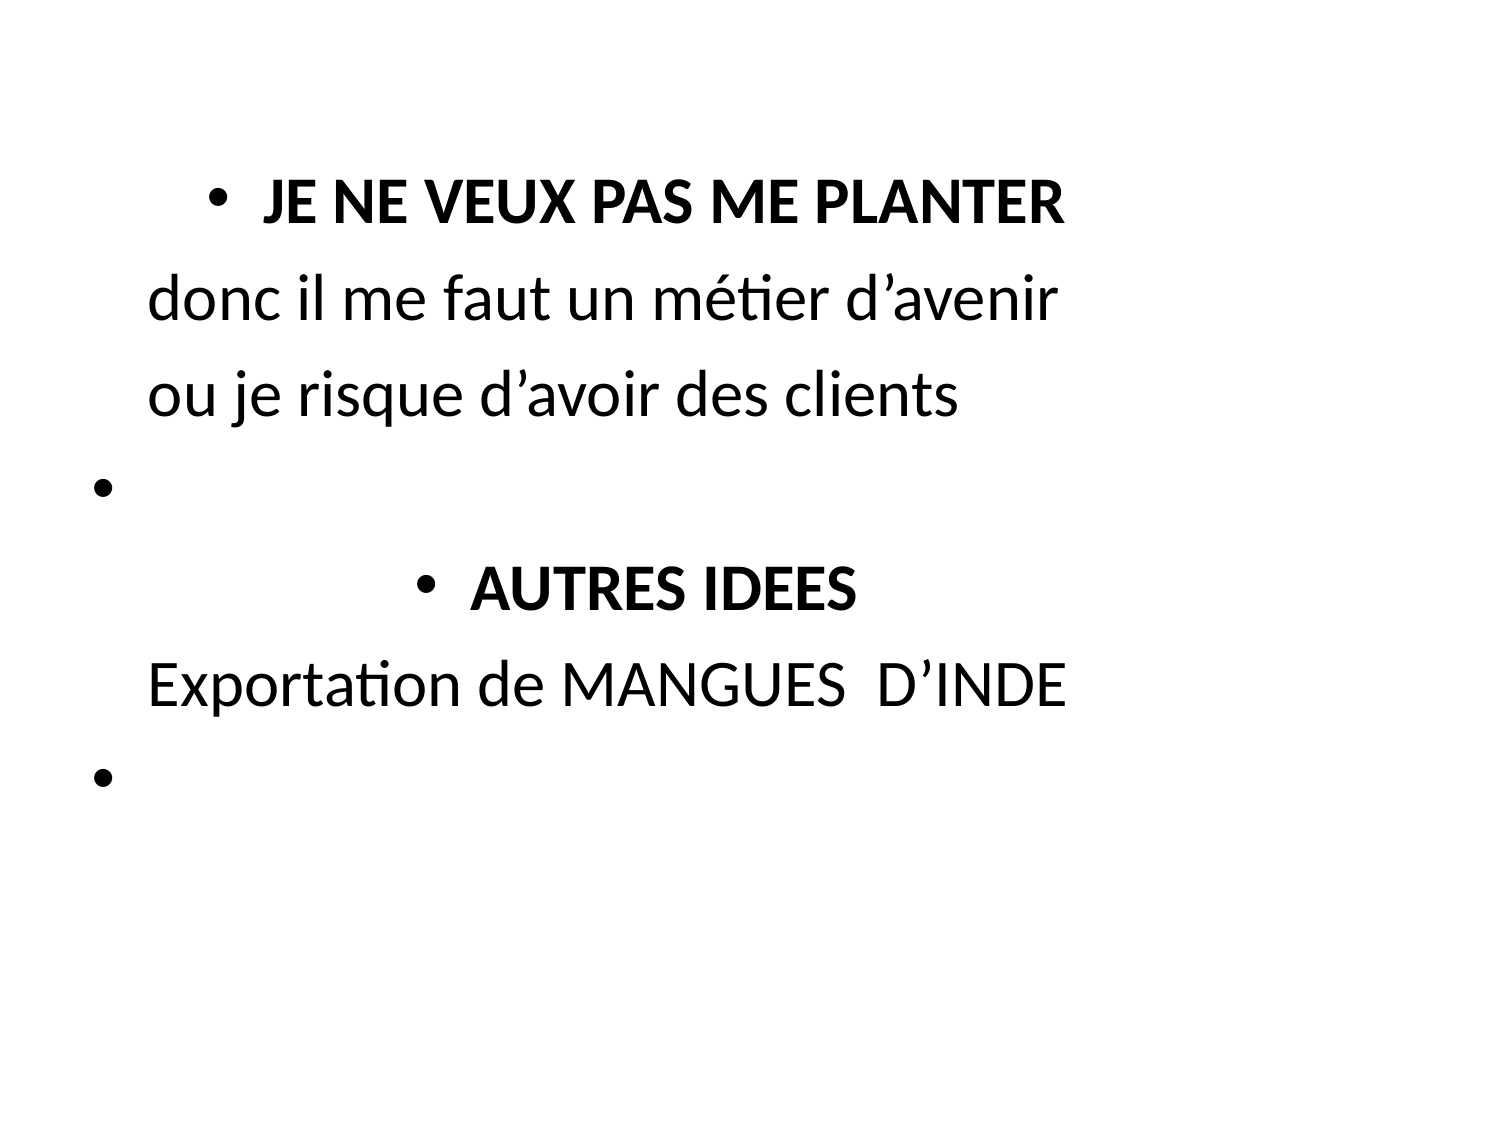

# JE NE VEUX PAS ME PLANTER
donc il me faut un métier d’avenir
ou je risque d’avoir des clients
AUTRES IDEES
Exportation de MANGUES D’INDE